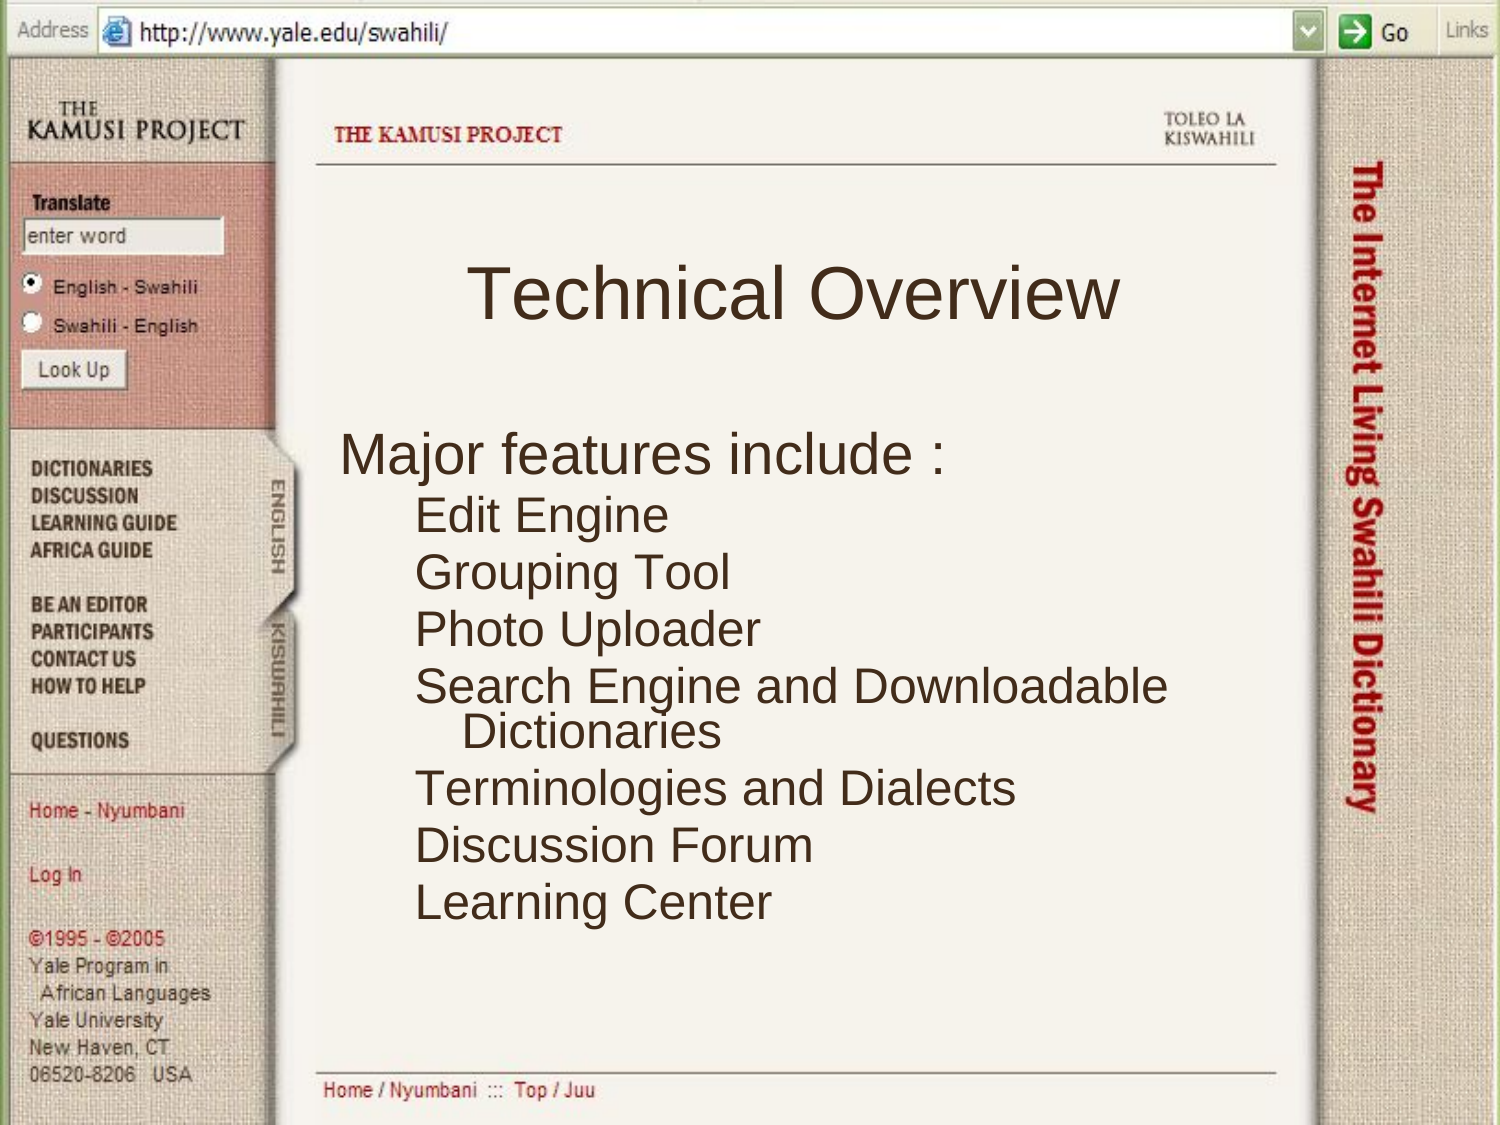

# Technical Overview
Major features include :
Edit Engine
Grouping Tool
Photo Uploader
Search Engine and Downloadable Dictionaries
Terminologies and Dialects
Discussion Forum
Learning Center